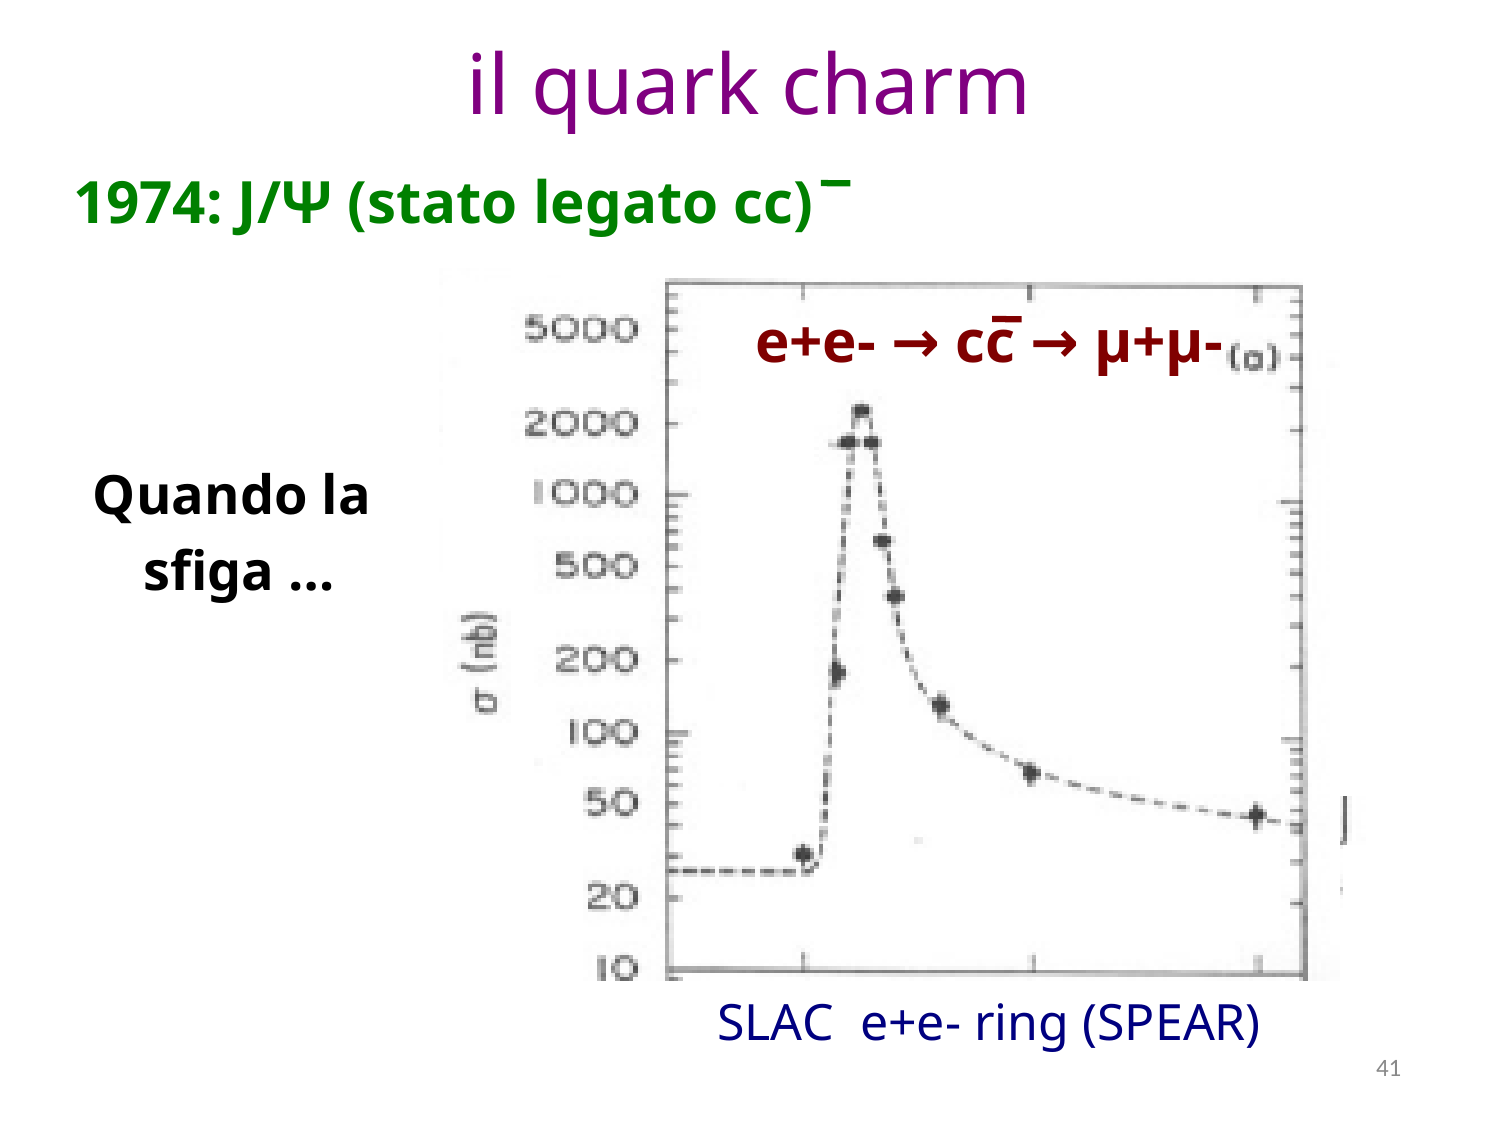

il quark charm
	1974: J/Ψ (stato legato cc)‏
e+e- → cc → μ+μ-
Quando la
sfiga …‏
SLAC e+e- ring (SPEAR)
41